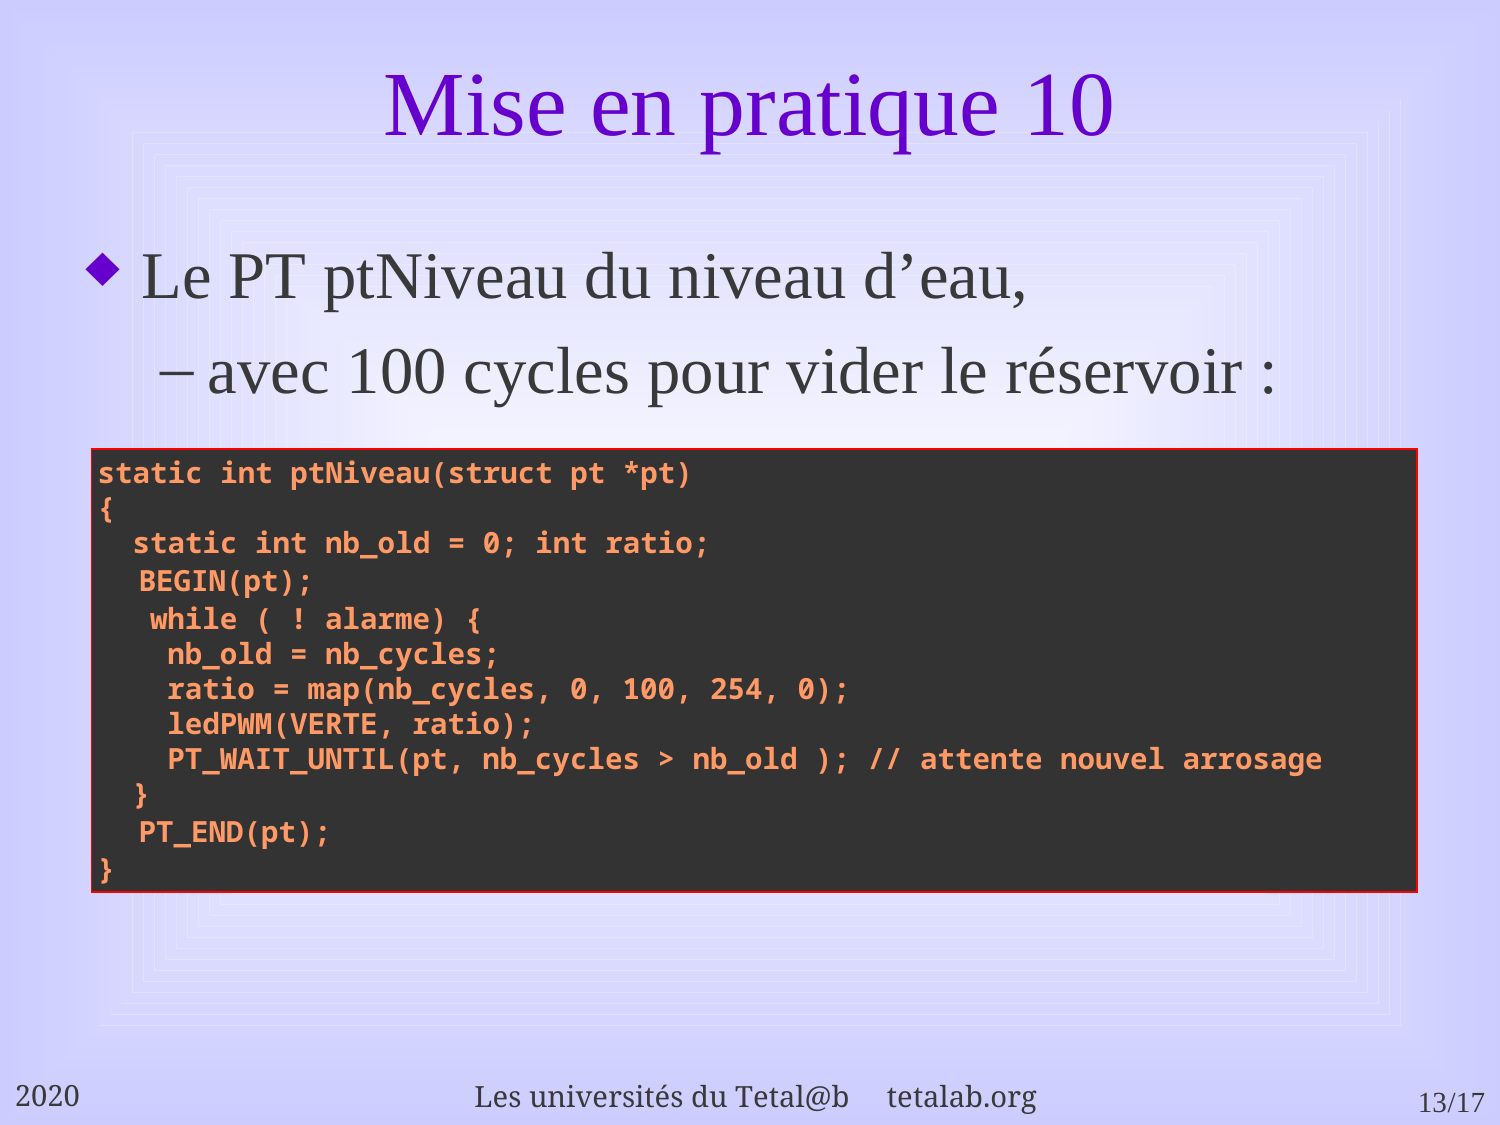

# Mise en pratique 10
Le PT ptNiveau du niveau d’eau,
avec 100 cycles pour vider le réservoir :
static int ptNiveau(struct pt *pt)
{
 static int nb_old = 0; int ratio;
 BEGIN(pt);
 while ( ! alarme) {
 nb_old = nb_cycles;
 ratio = map(nb_cycles, 0, 100, 254, 0);
 ledPWM(VERTE, ratio);
 PT_WAIT_UNTIL(pt, nb_cycles > nb_old ); // attente nouvel arrosage
 }
 PT_END(pt);
}
2020
Les universités du Tetal@b tetalab.org
13